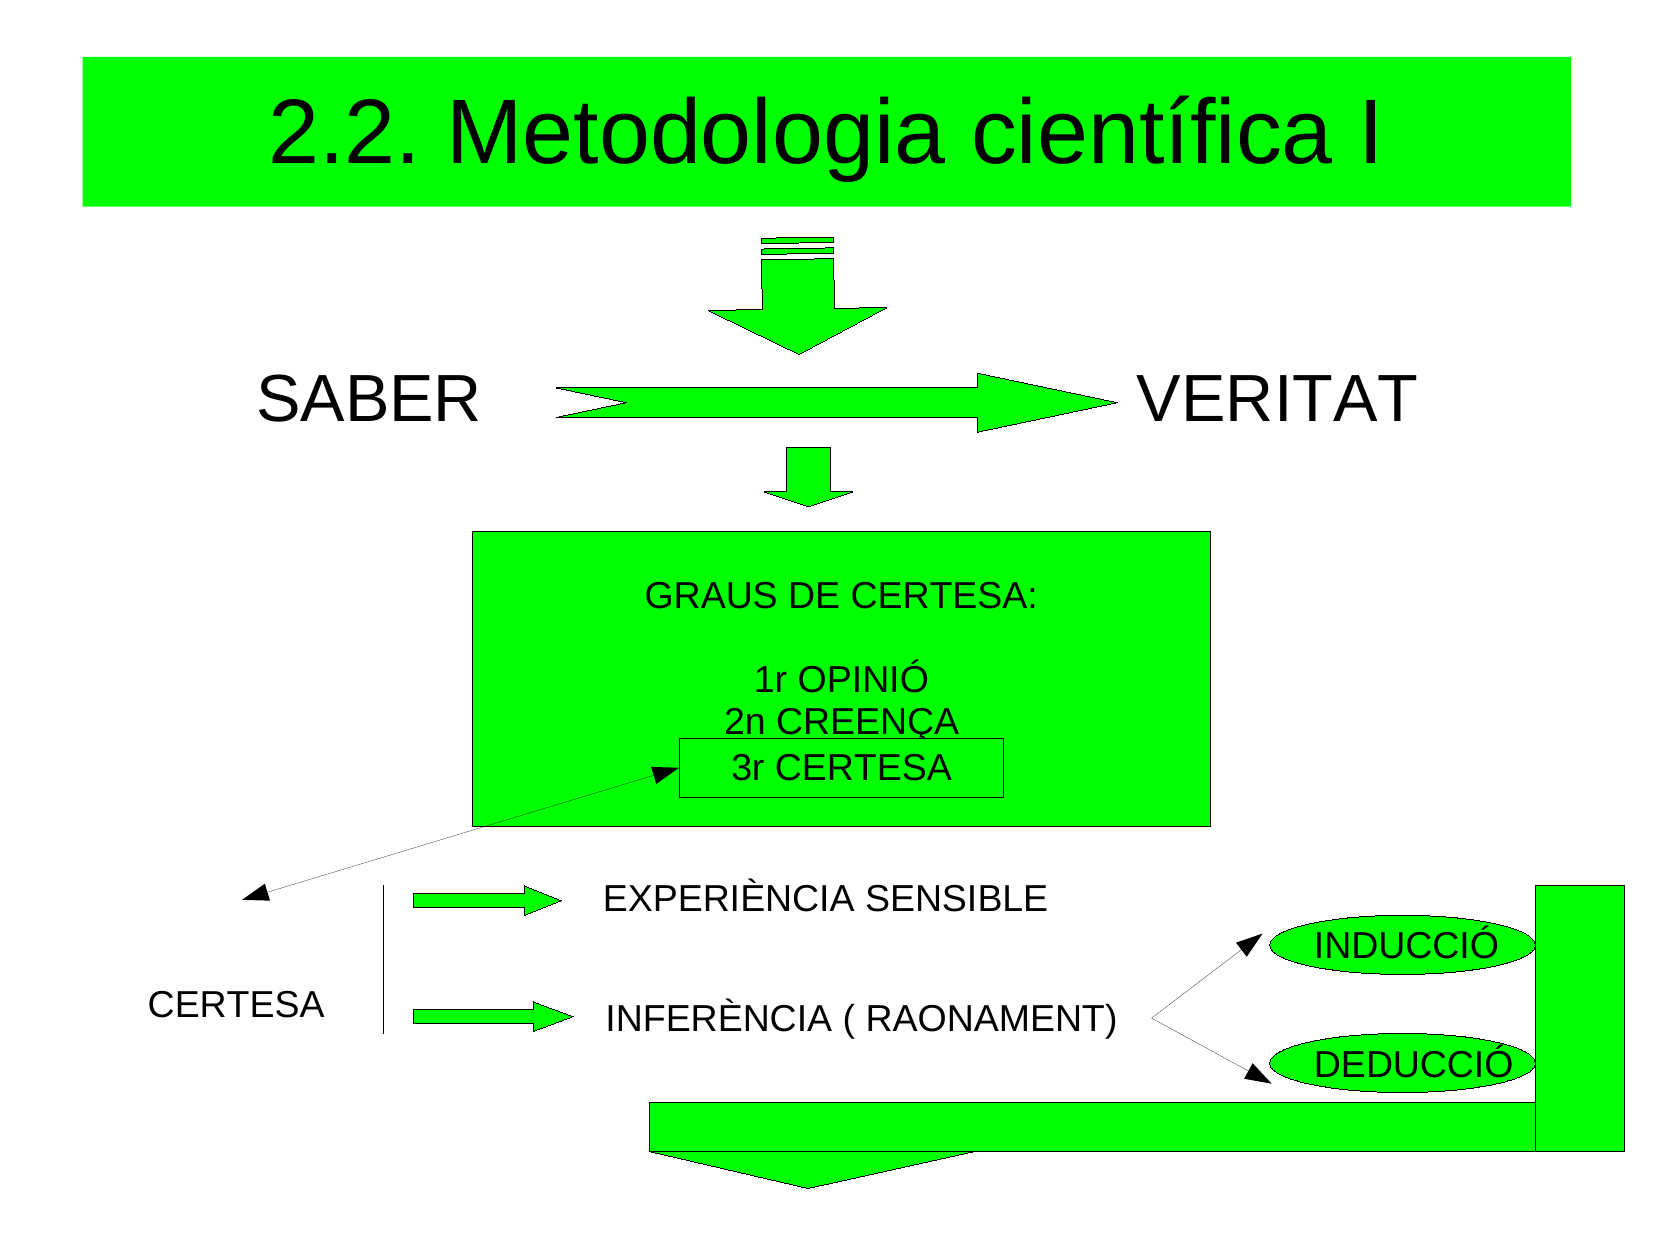

# 2.2. Metodologia científica I
VERITAT
SABER
GRAUS DE CERTESA:
1r OPINIÓ
2n CREENÇA
3r CERTESA
3r CERTESA
EXPERIÈNCIA SENSIBLE
INDUCCIÓ
CERTESA
INFERÈNCIA ( RAONAMENT)
DEDUCCIÓ